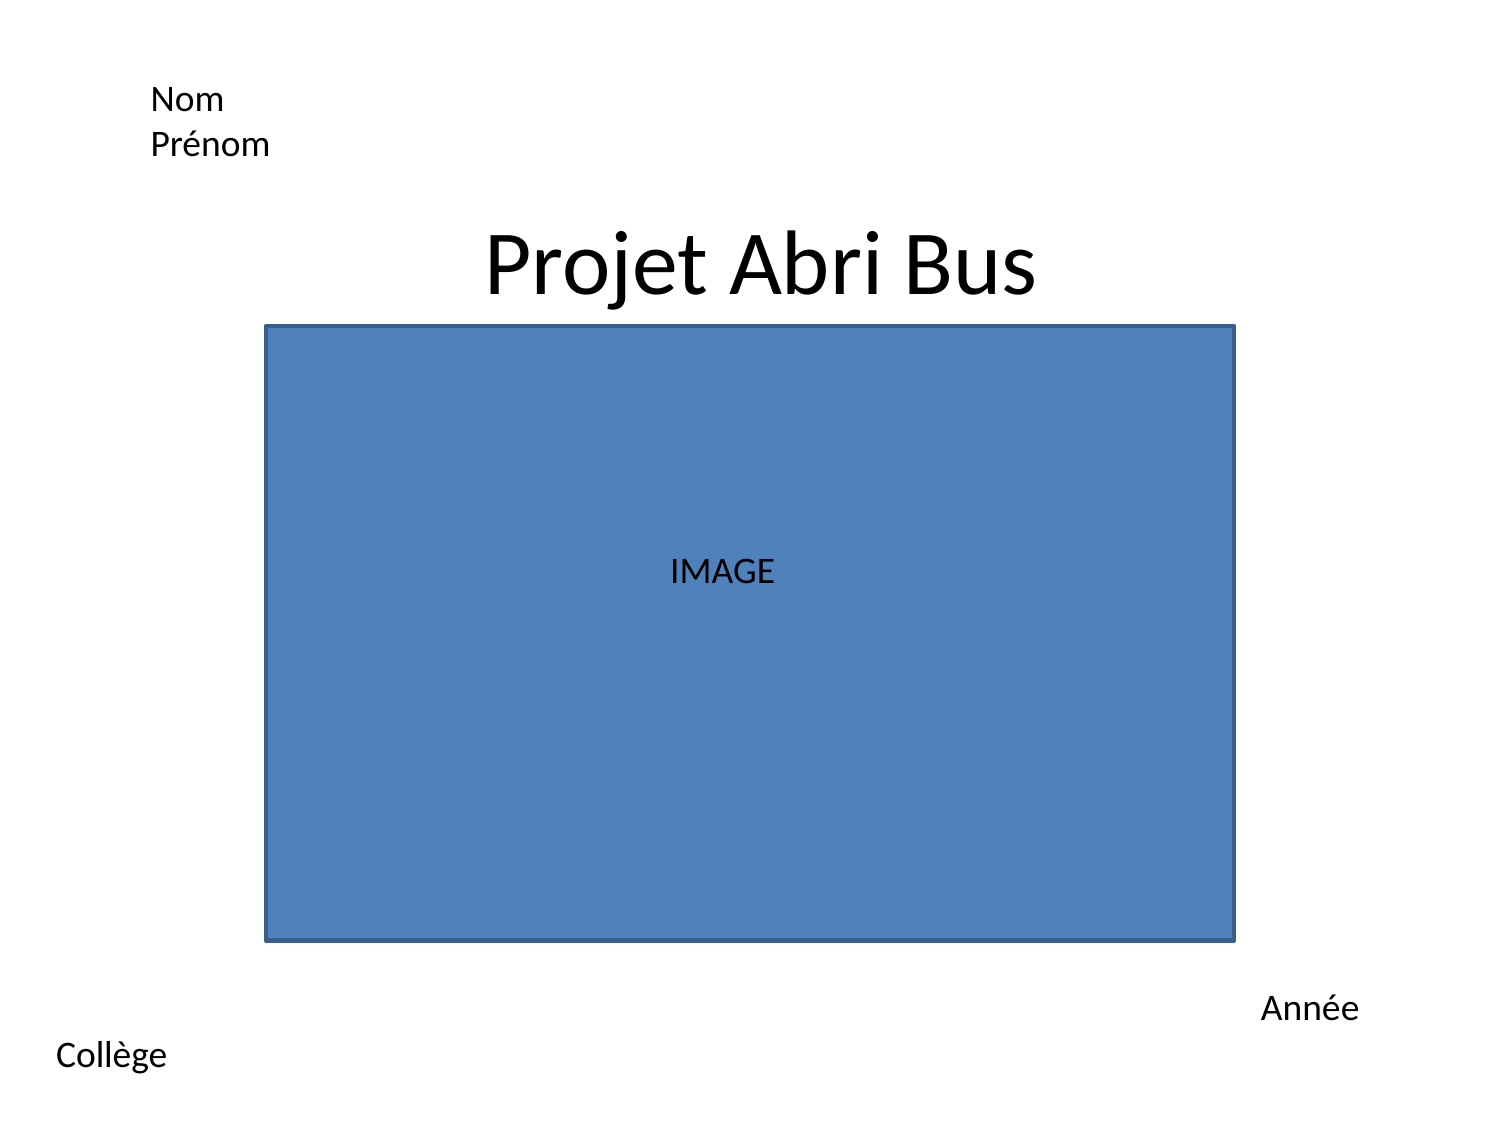

Nom
Prénom
# Projet Abri Bus
IMAGE
Année
Collège